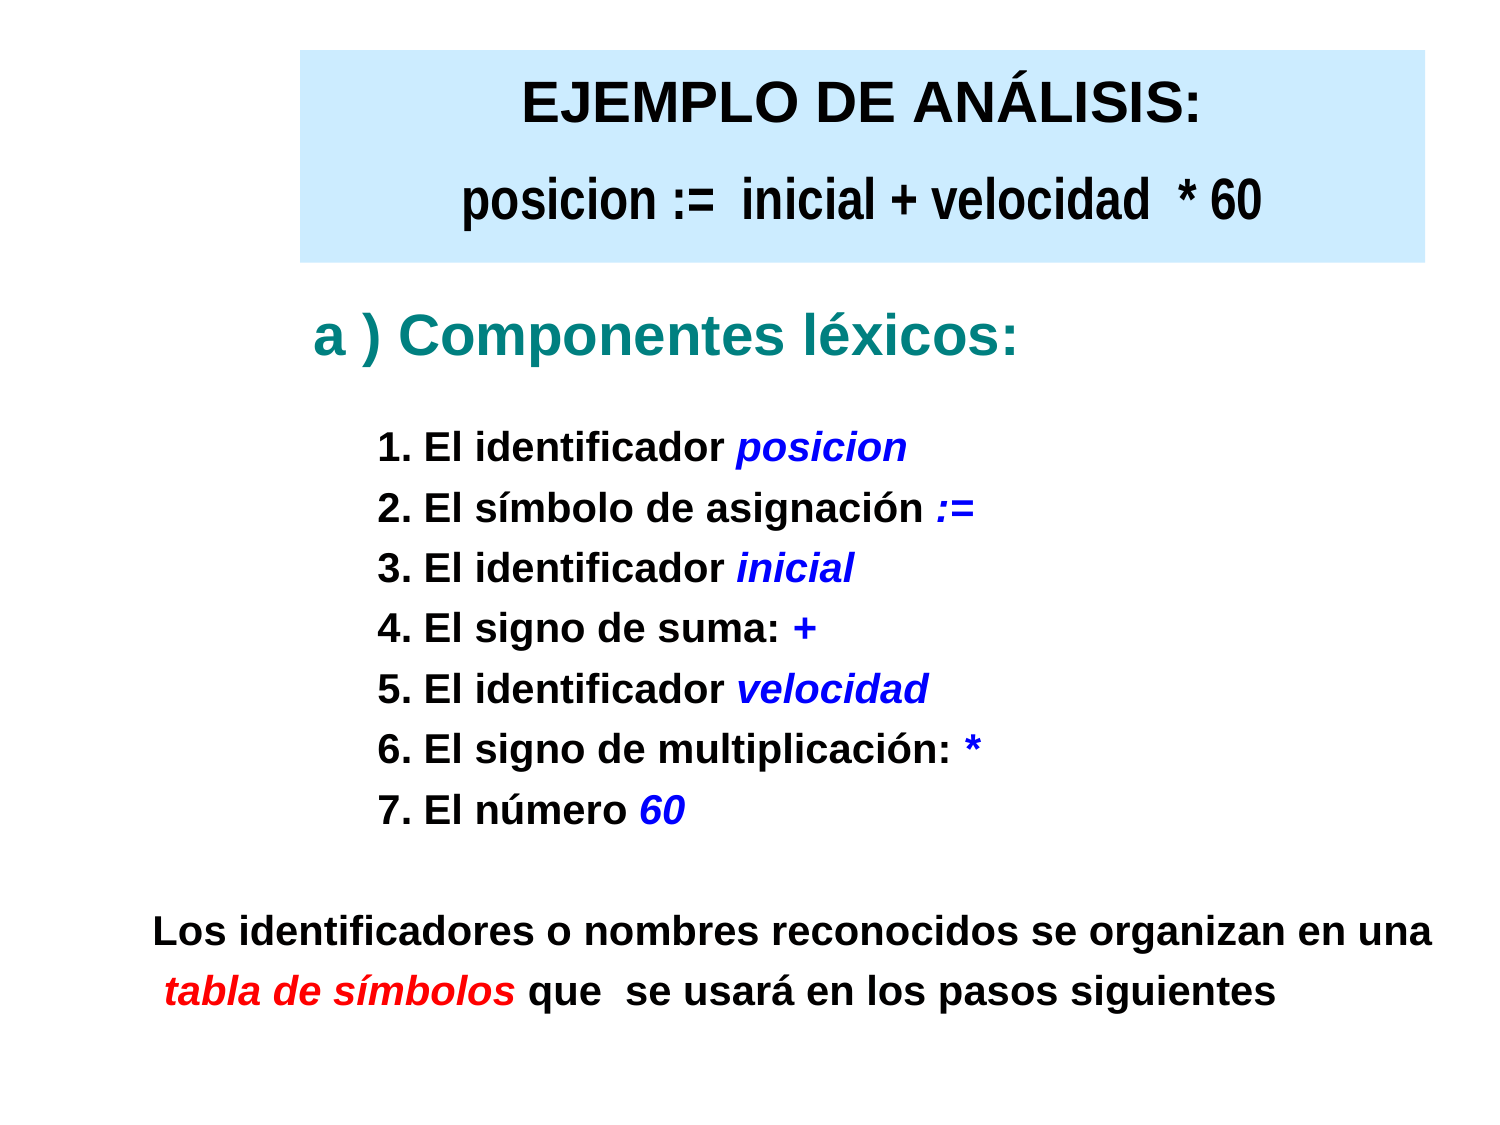

# EJEMPLO DE ANÁLISIS: posicion := inicial + velocidad * 60
 a ) Componentes léxicos:
1. El identificador posicion
2. El símbolo de asignación :=
3. El identificador inicial
4. El signo de suma: +
5. El identificador velocidad
6. El signo de multiplicación: *
7. El número 60
Los identificadores o nombres reconocidos se organizan en una
 tabla de símbolos que se usará en los pasos siguientes
Año 2004
17